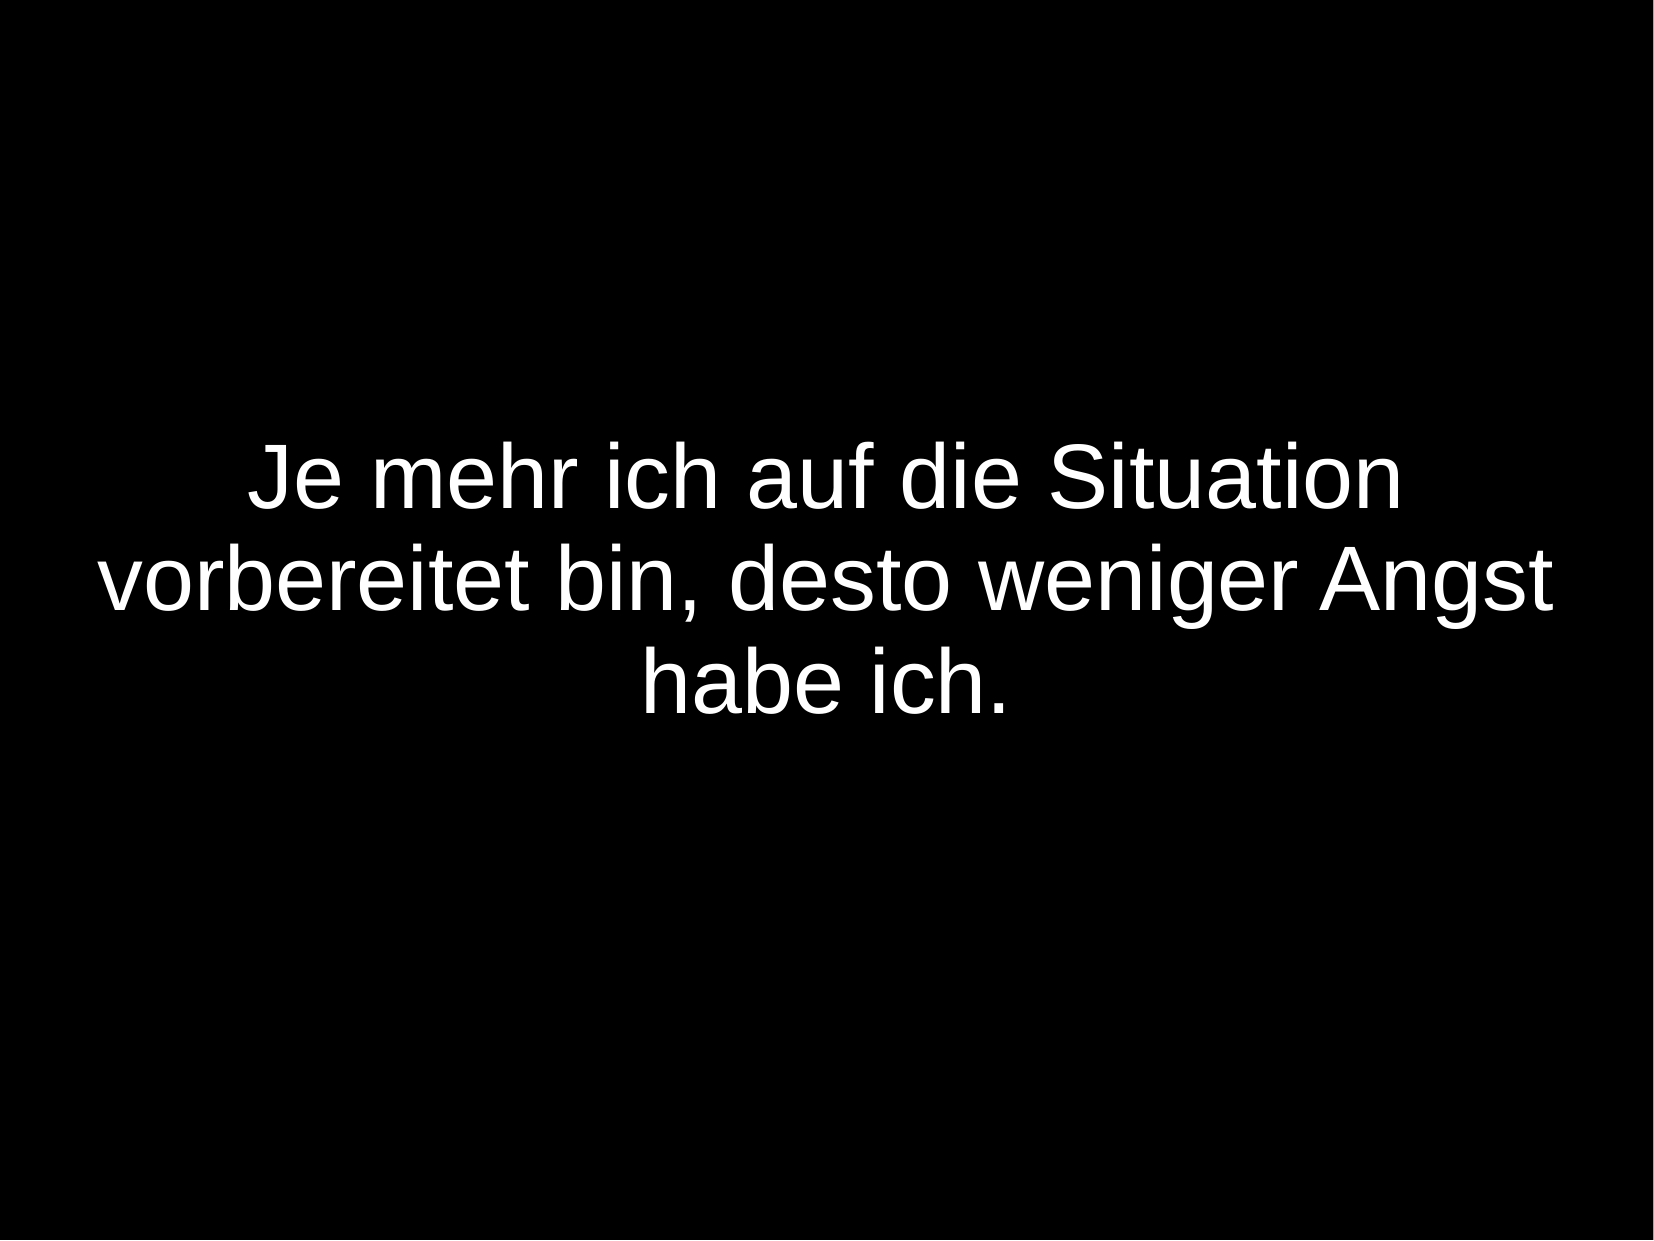

# Je mehr ich auf die Situation vorbereitet bin, desto weniger Angst habe ich.